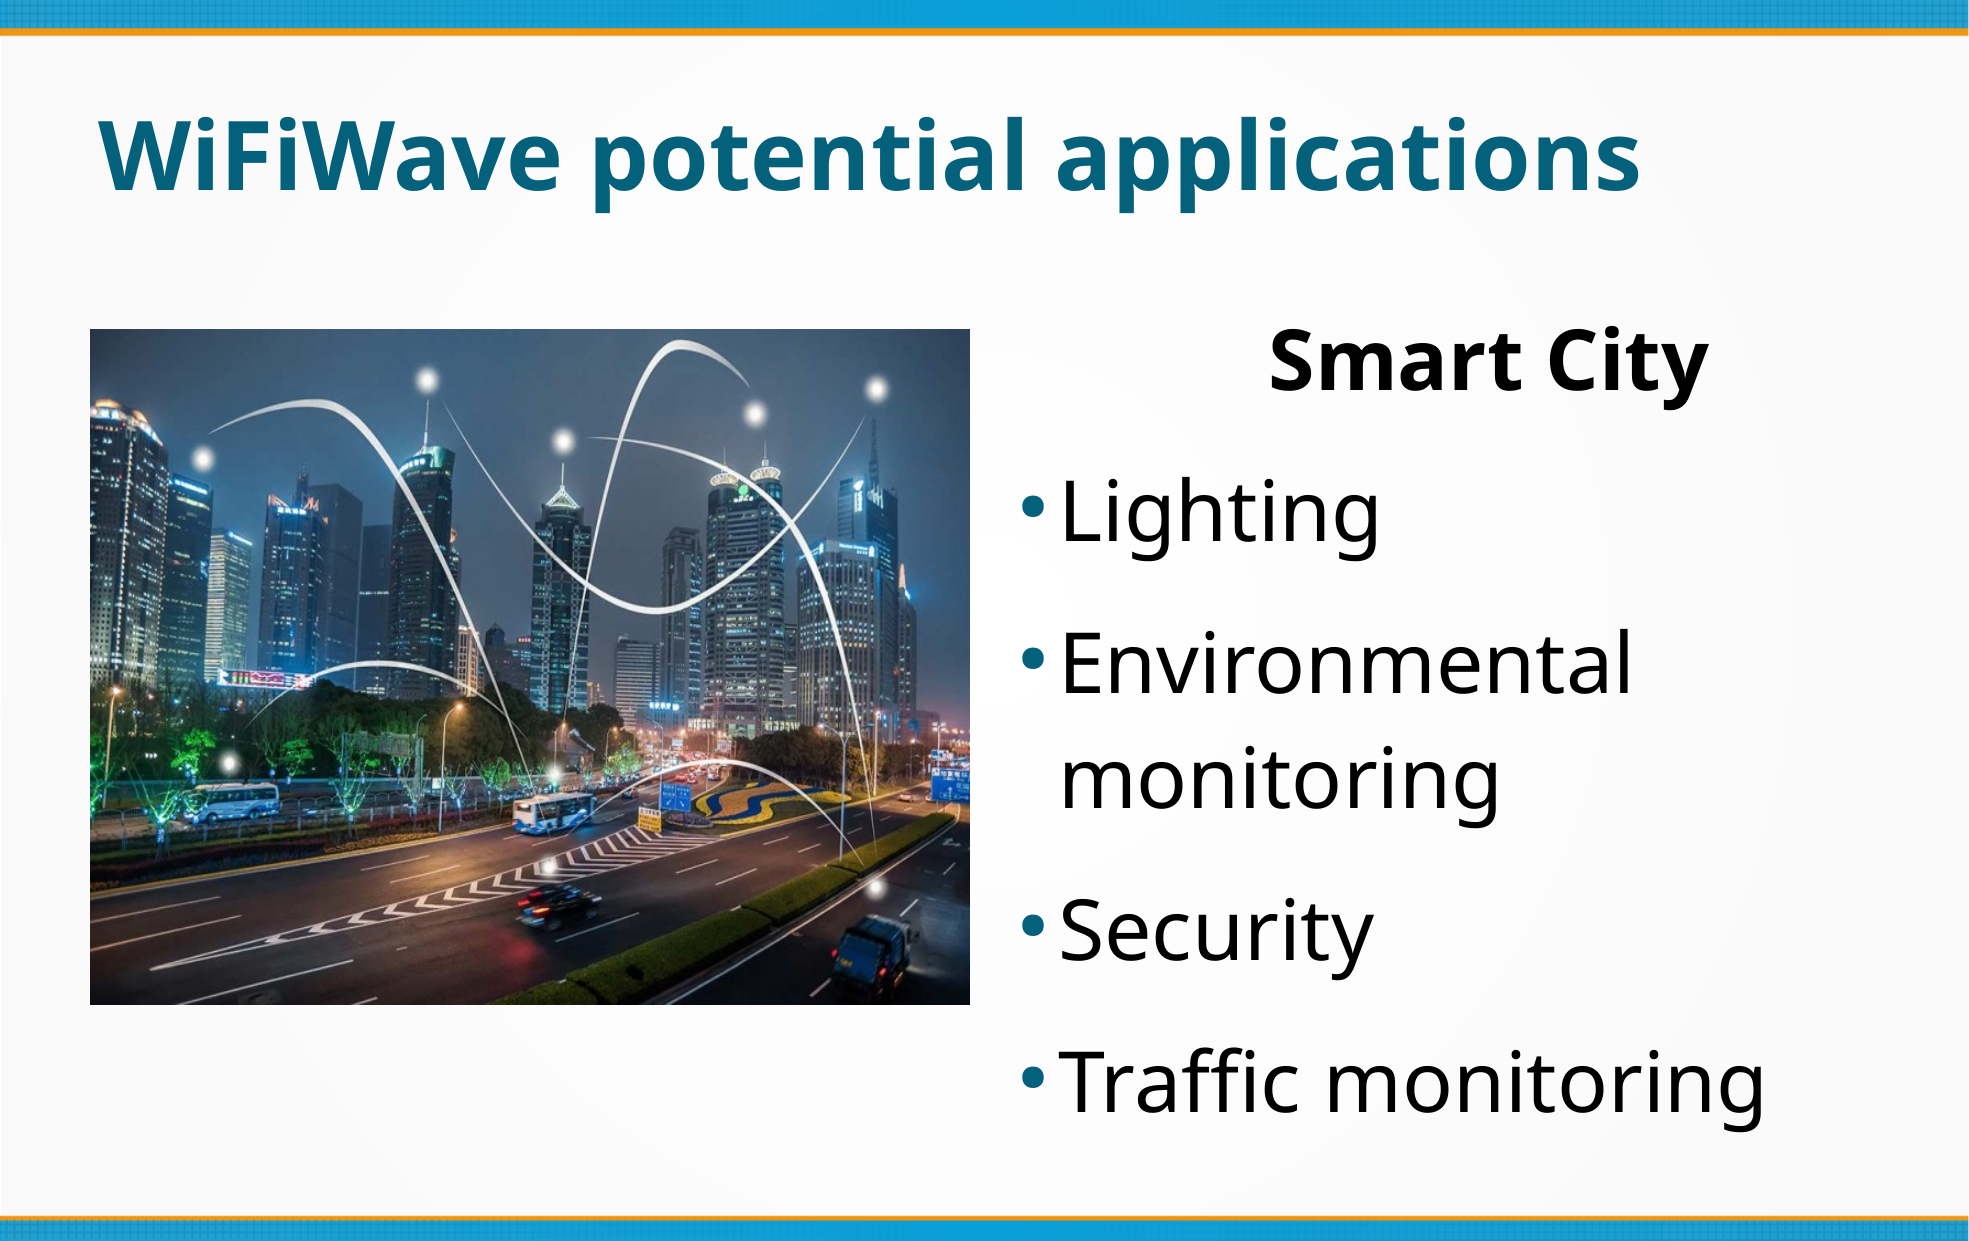

# WiFiWave potential applications
Smart City
Lighting
Environmental monitoring
Security
Traffic monitoring